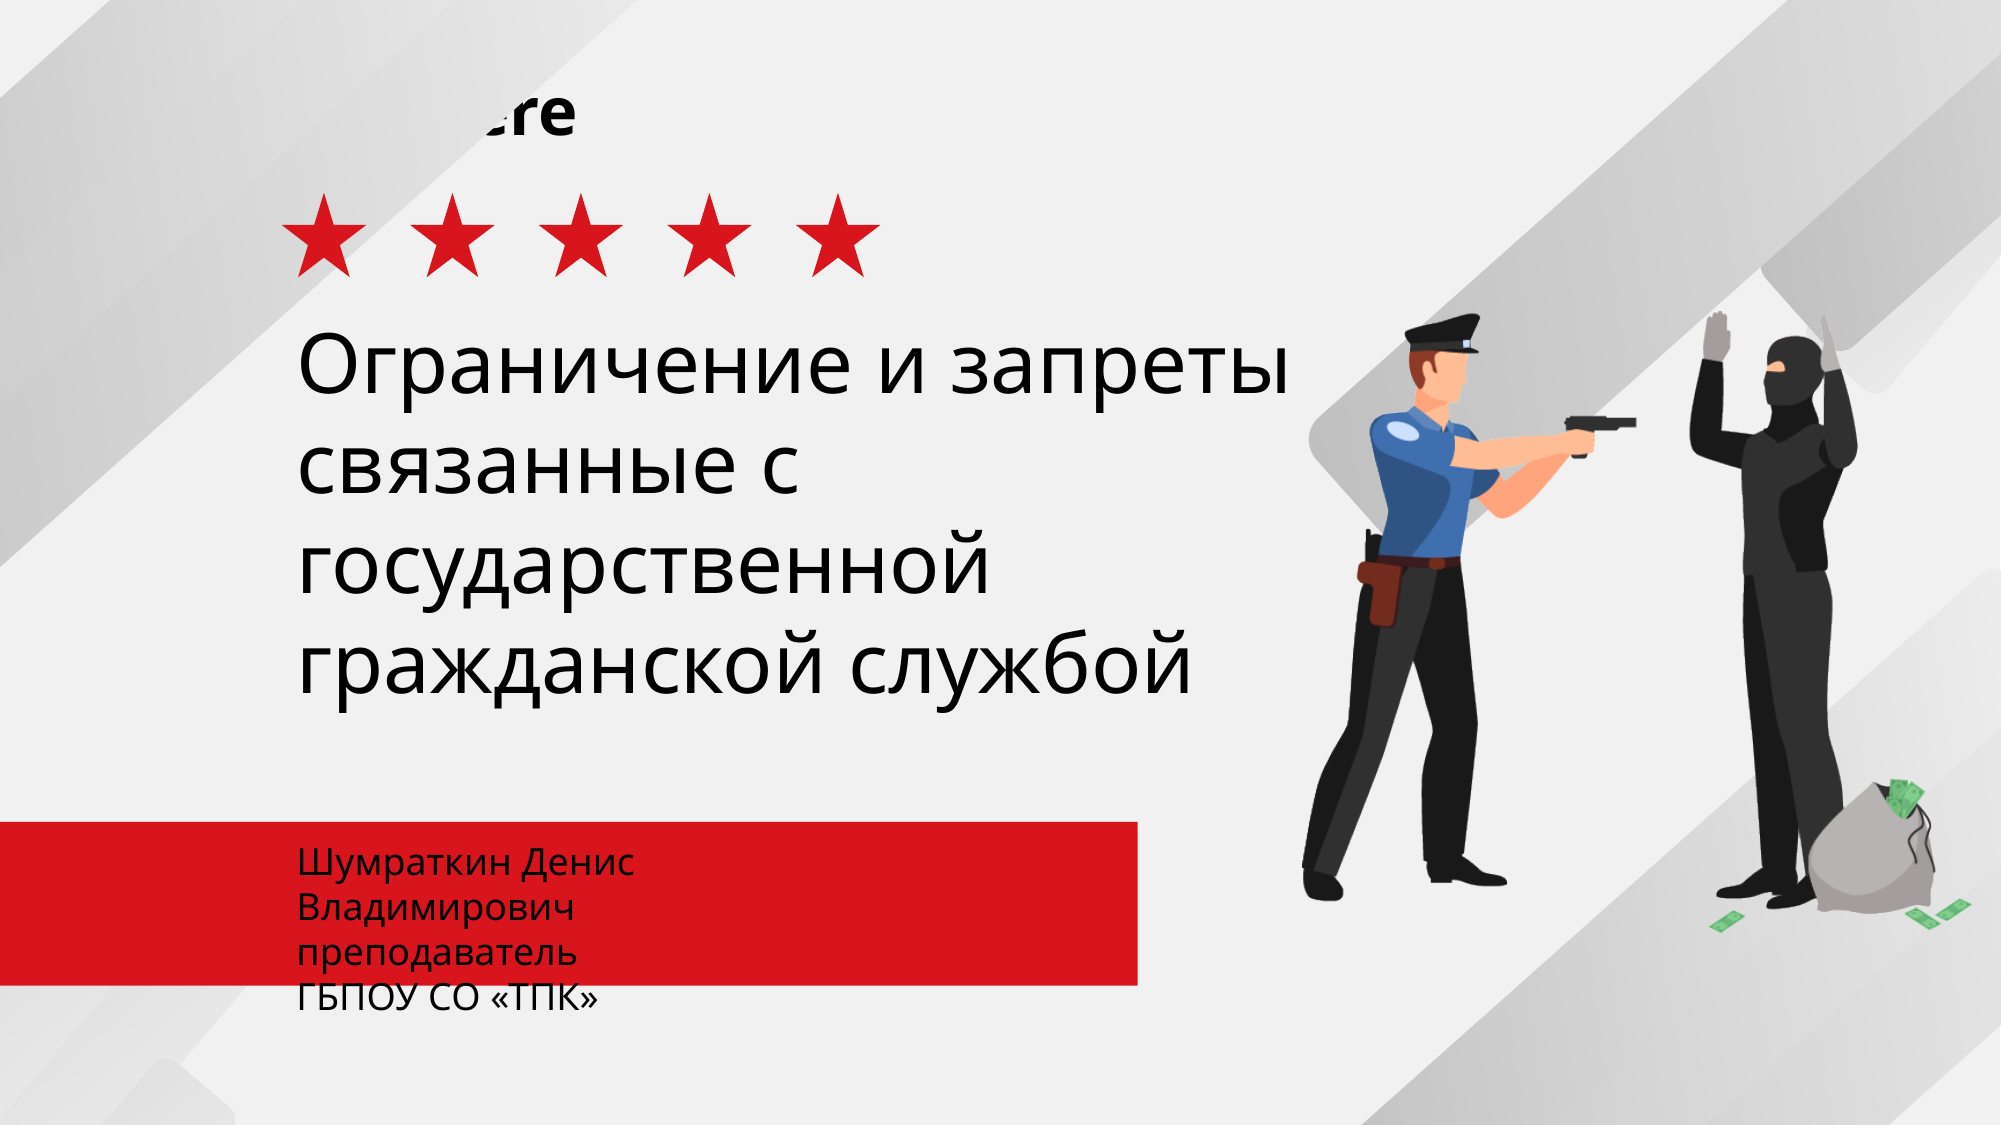

Ограничение и запреты
связанные с государственной гражданской службой
Шумраткин Денис Владимирович
преподаватель
ГБПОУ СО «ТПК»